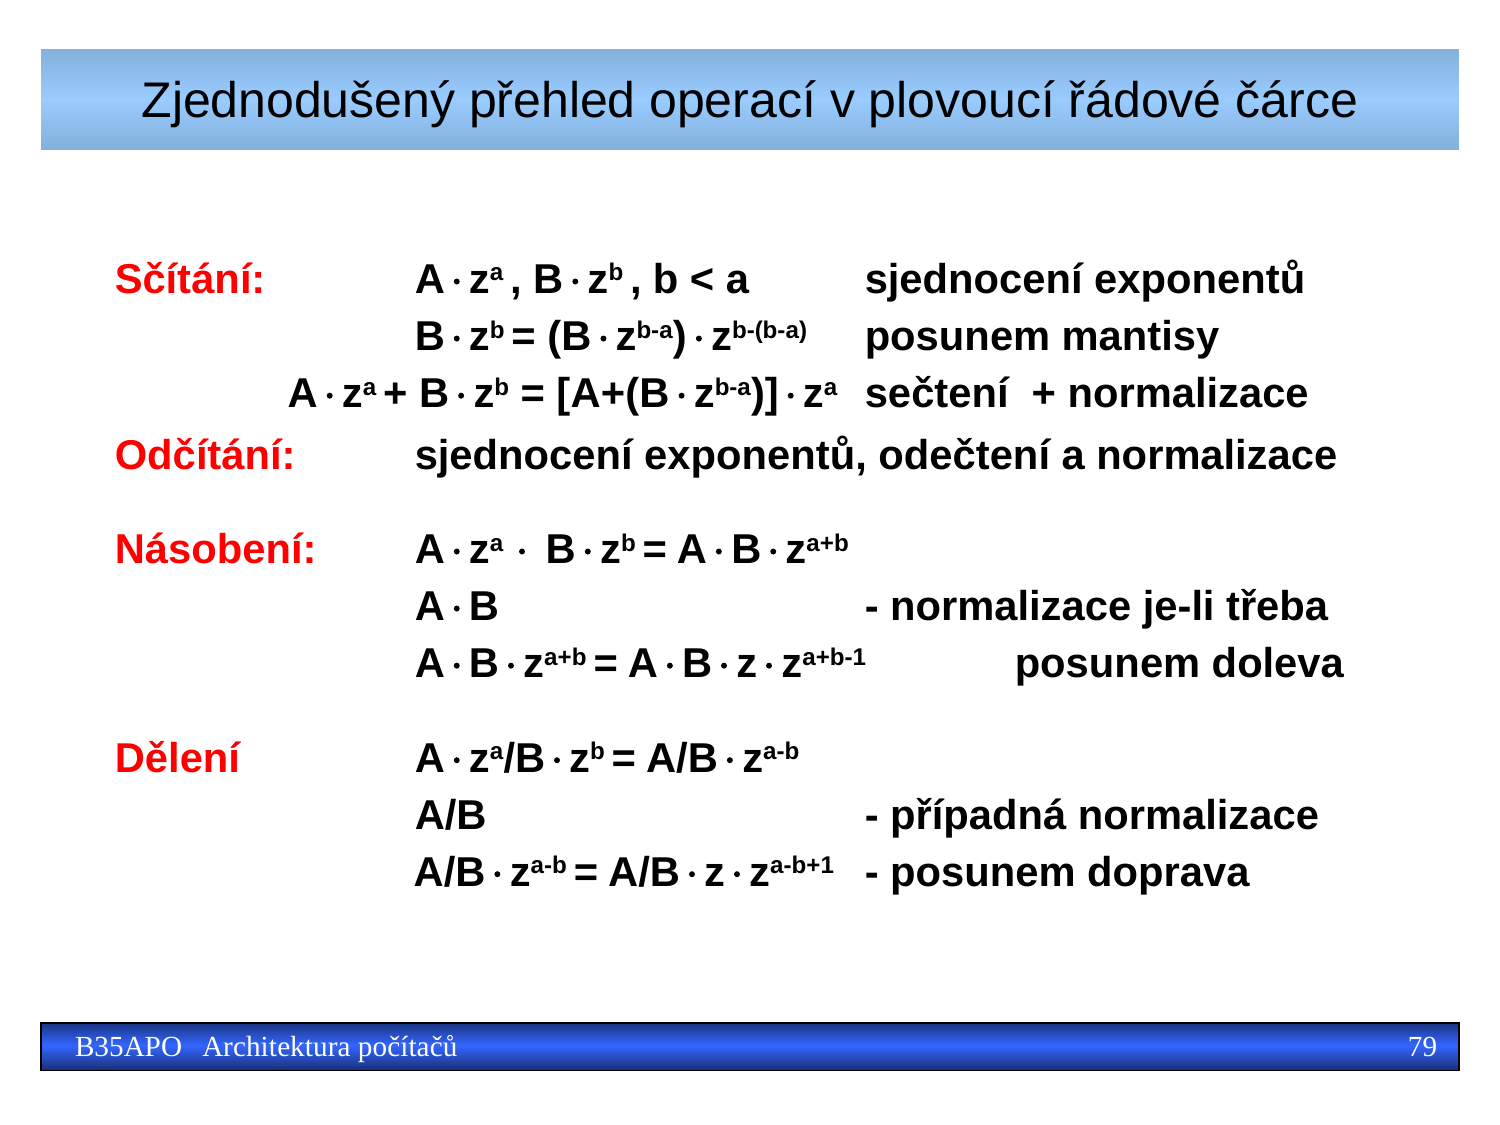

# Zjednodušený přehled operací v plovoucí řádové čárce
Sčítání: 	A⋅za , B⋅zb , b < a	sjednocení exponentů
 	B⋅zb = (B⋅zb-a)⋅zb-(b-a)	posunem mantisy
	 A⋅za + B⋅zb = [A+(B⋅zb-a)]⋅za	sečtení + normalizace
Odčítání:	sjednocení exponentů, odečtení a normalizace
Násobení: 	A⋅za ⋅ B⋅zb = A⋅B⋅za+b
 	A⋅B			- normalizace je-li třeba
 		A⋅B⋅za+b = A⋅B⋅z⋅za+b-1 	posunem doleva
Dělení 	A⋅za/B⋅zb = A/B⋅za-b
 	A/B 	 		- případná normalizace
 A/B⋅za-b = A/B⋅z⋅za-b+1	- posunem doprava
B35APO Architektura počítačů
79